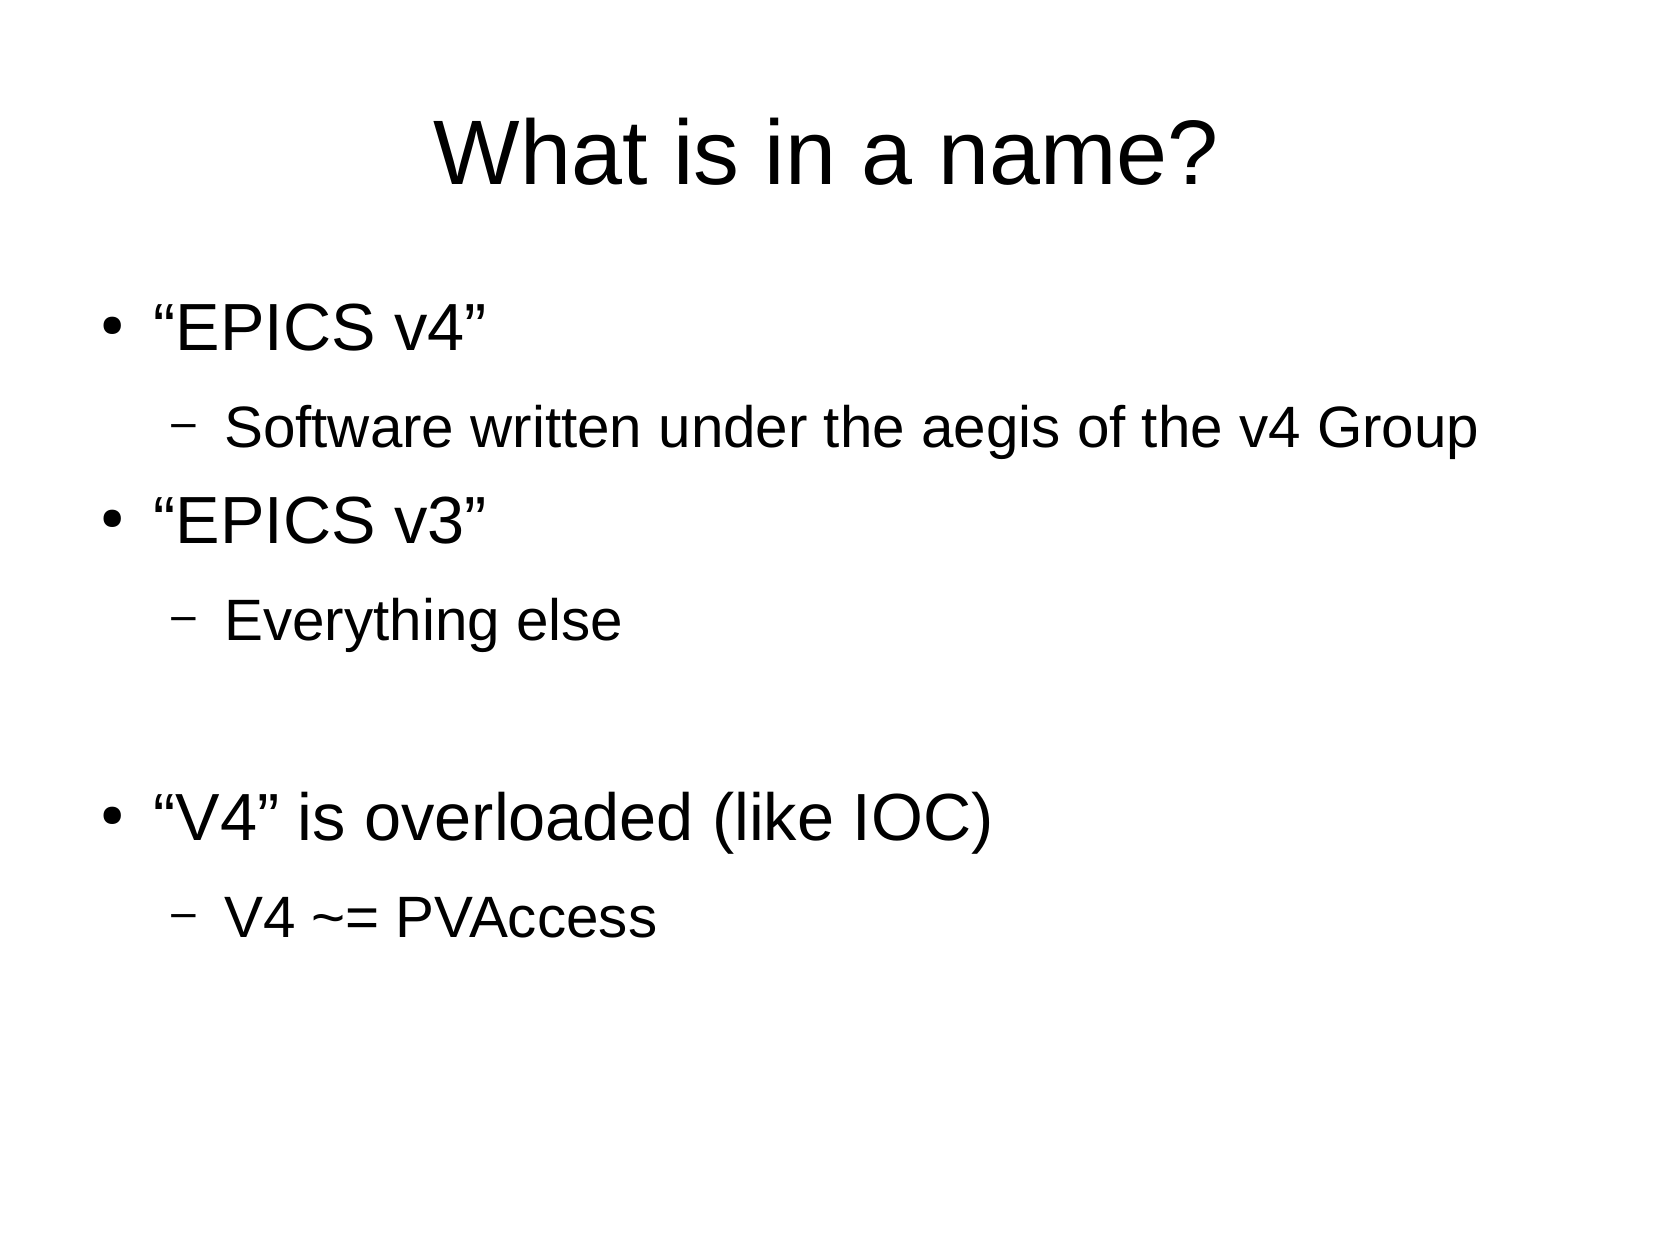

# What is in a name?
“EPICS v4”
Software written under the aegis of the v4 Group
“EPICS v3”
Everything else
“V4” is overloaded (like IOC)
V4 ~= PVAccess